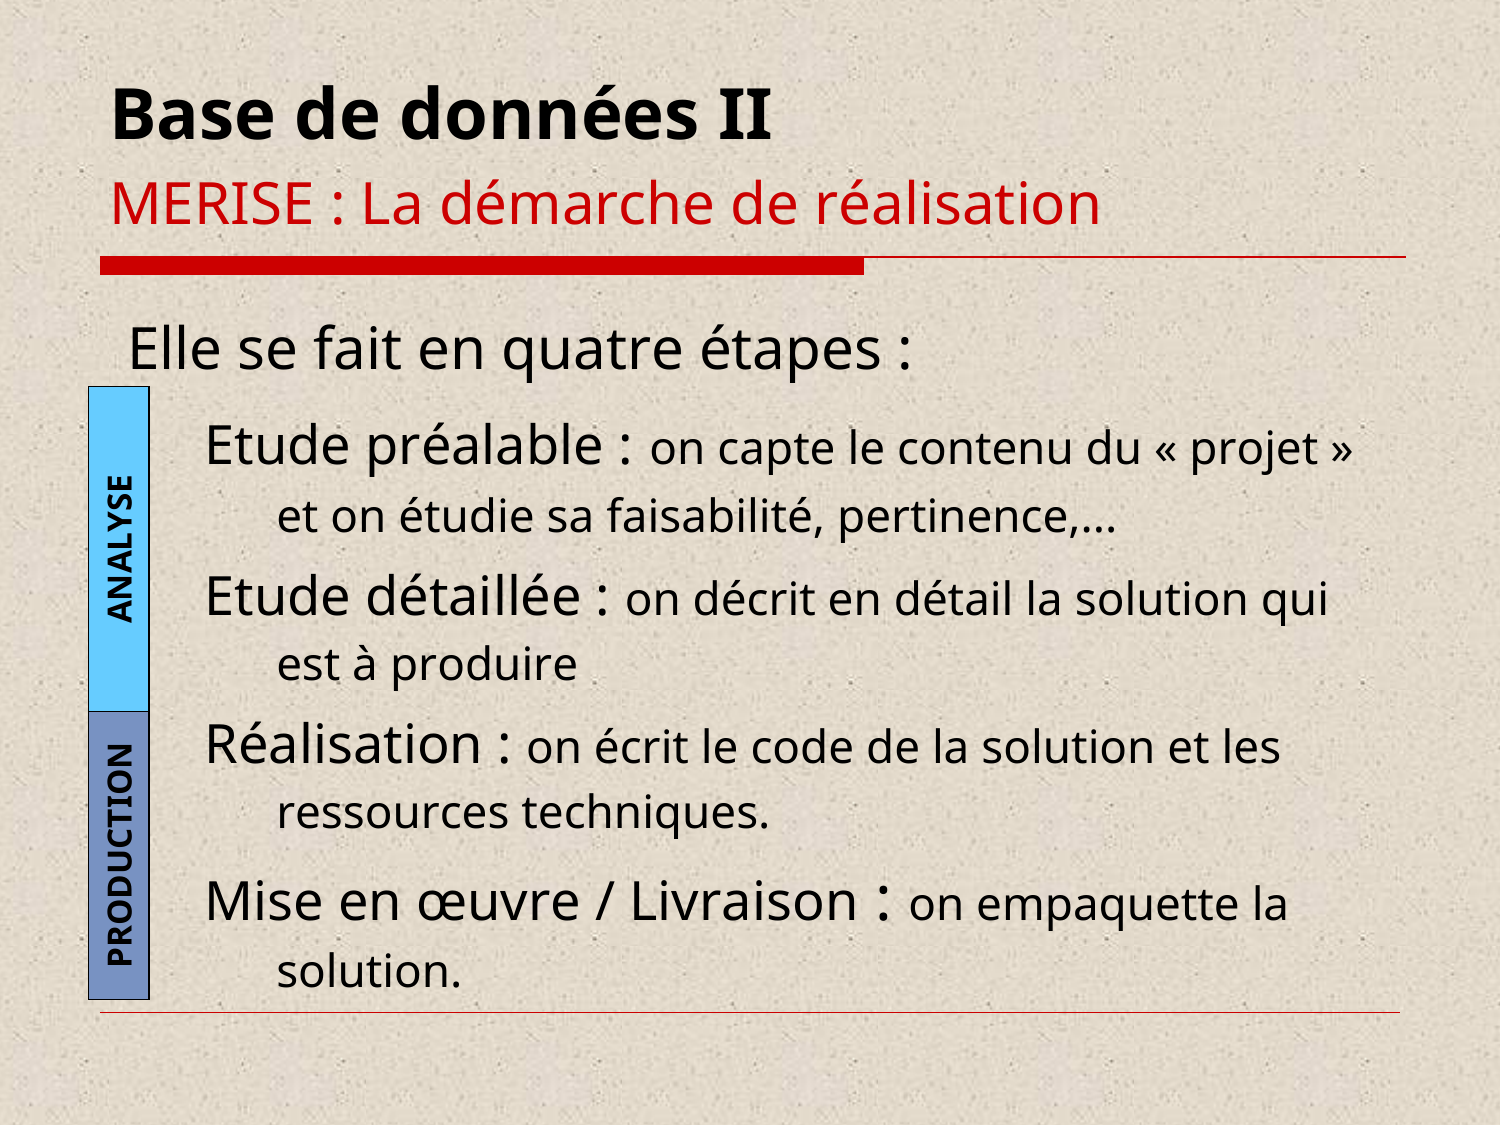

Base de données II
MERISE : La démarche de réalisation
# Elle se fait en quatre étapes :
Etude préalable : on capte le contenu du « projet » et on étudie sa faisabilité, pertinence,...
Etude détaillée : on décrit en détail la solution qui est à produire
Réalisation : on écrit le code de la solution et les ressources techniques.
Mise en œuvre / Livraison : on empaquette la solution.
ANALYSE
PRODUCTION